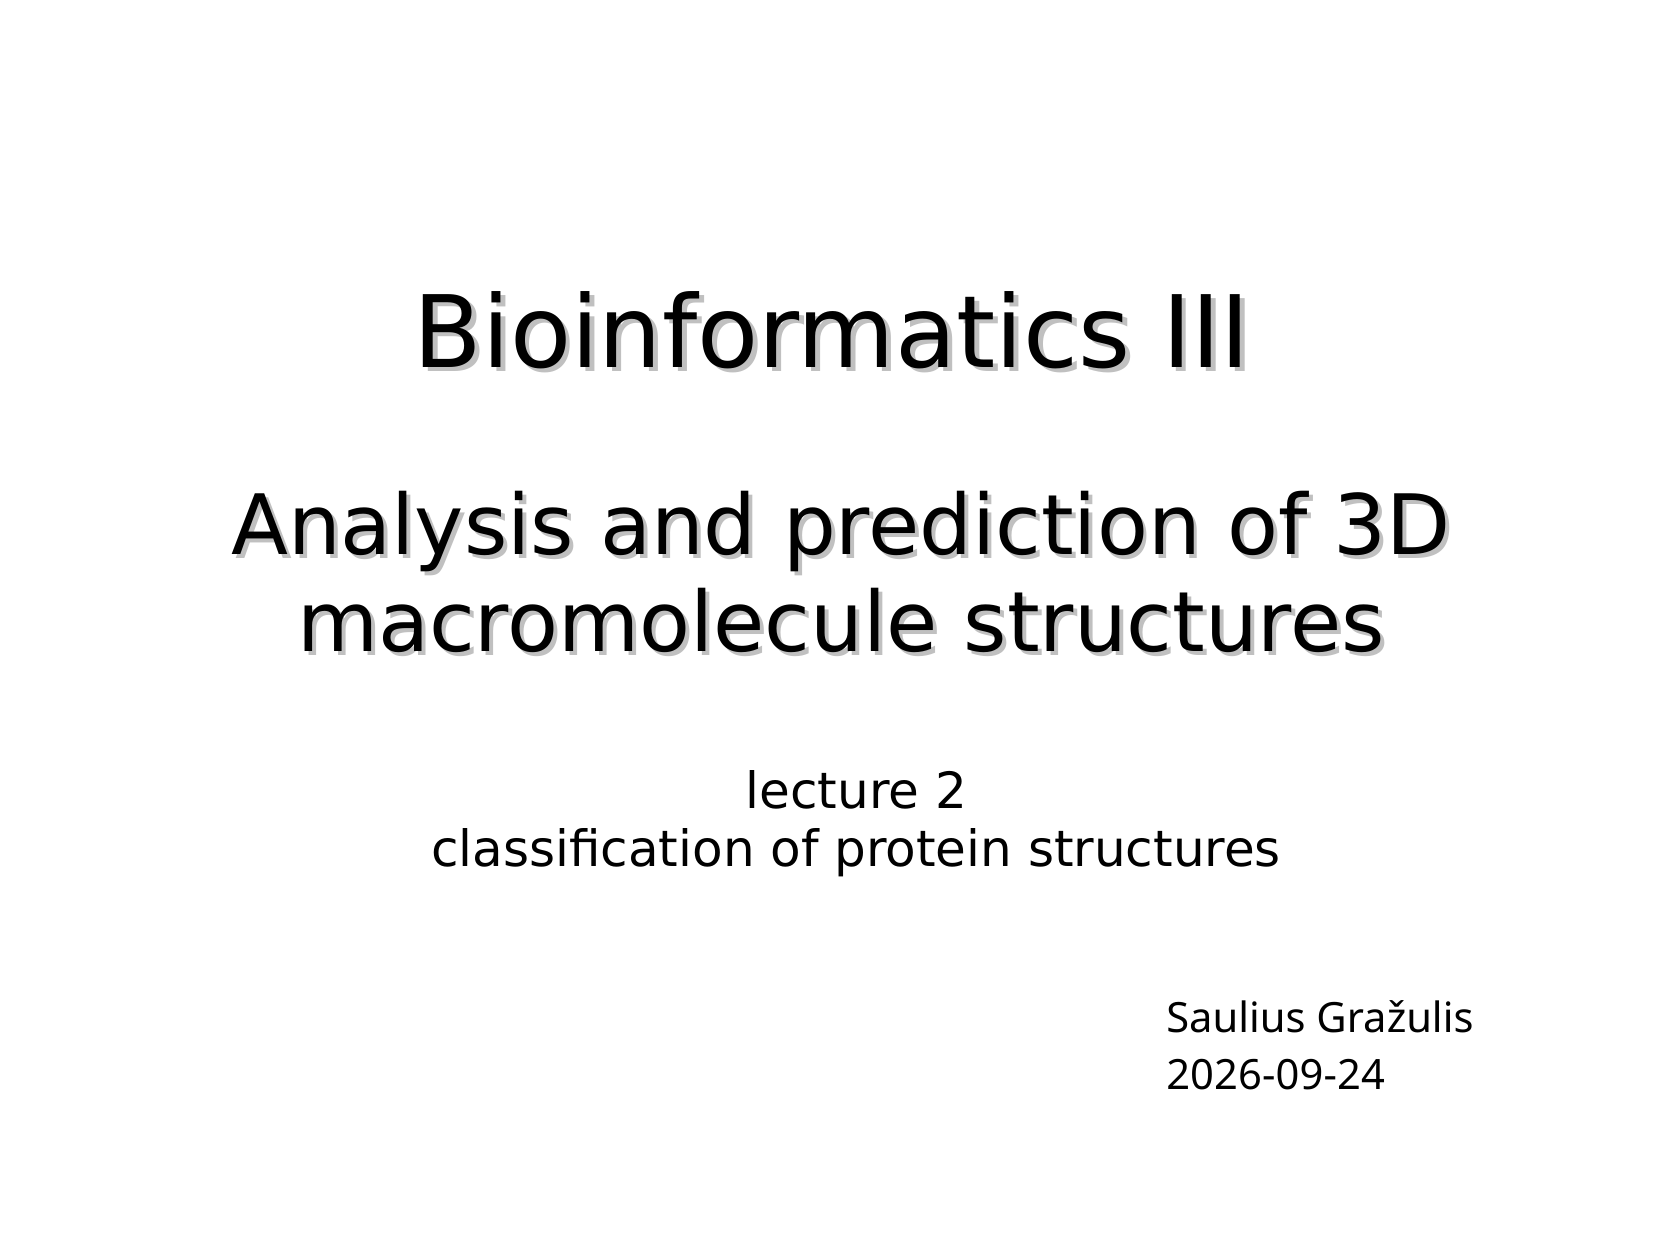

# Bioinformatics III
Analysis and prediction of 3D macromolecule structures
lecture 2
classification of protein structures
Saulius Gražulis